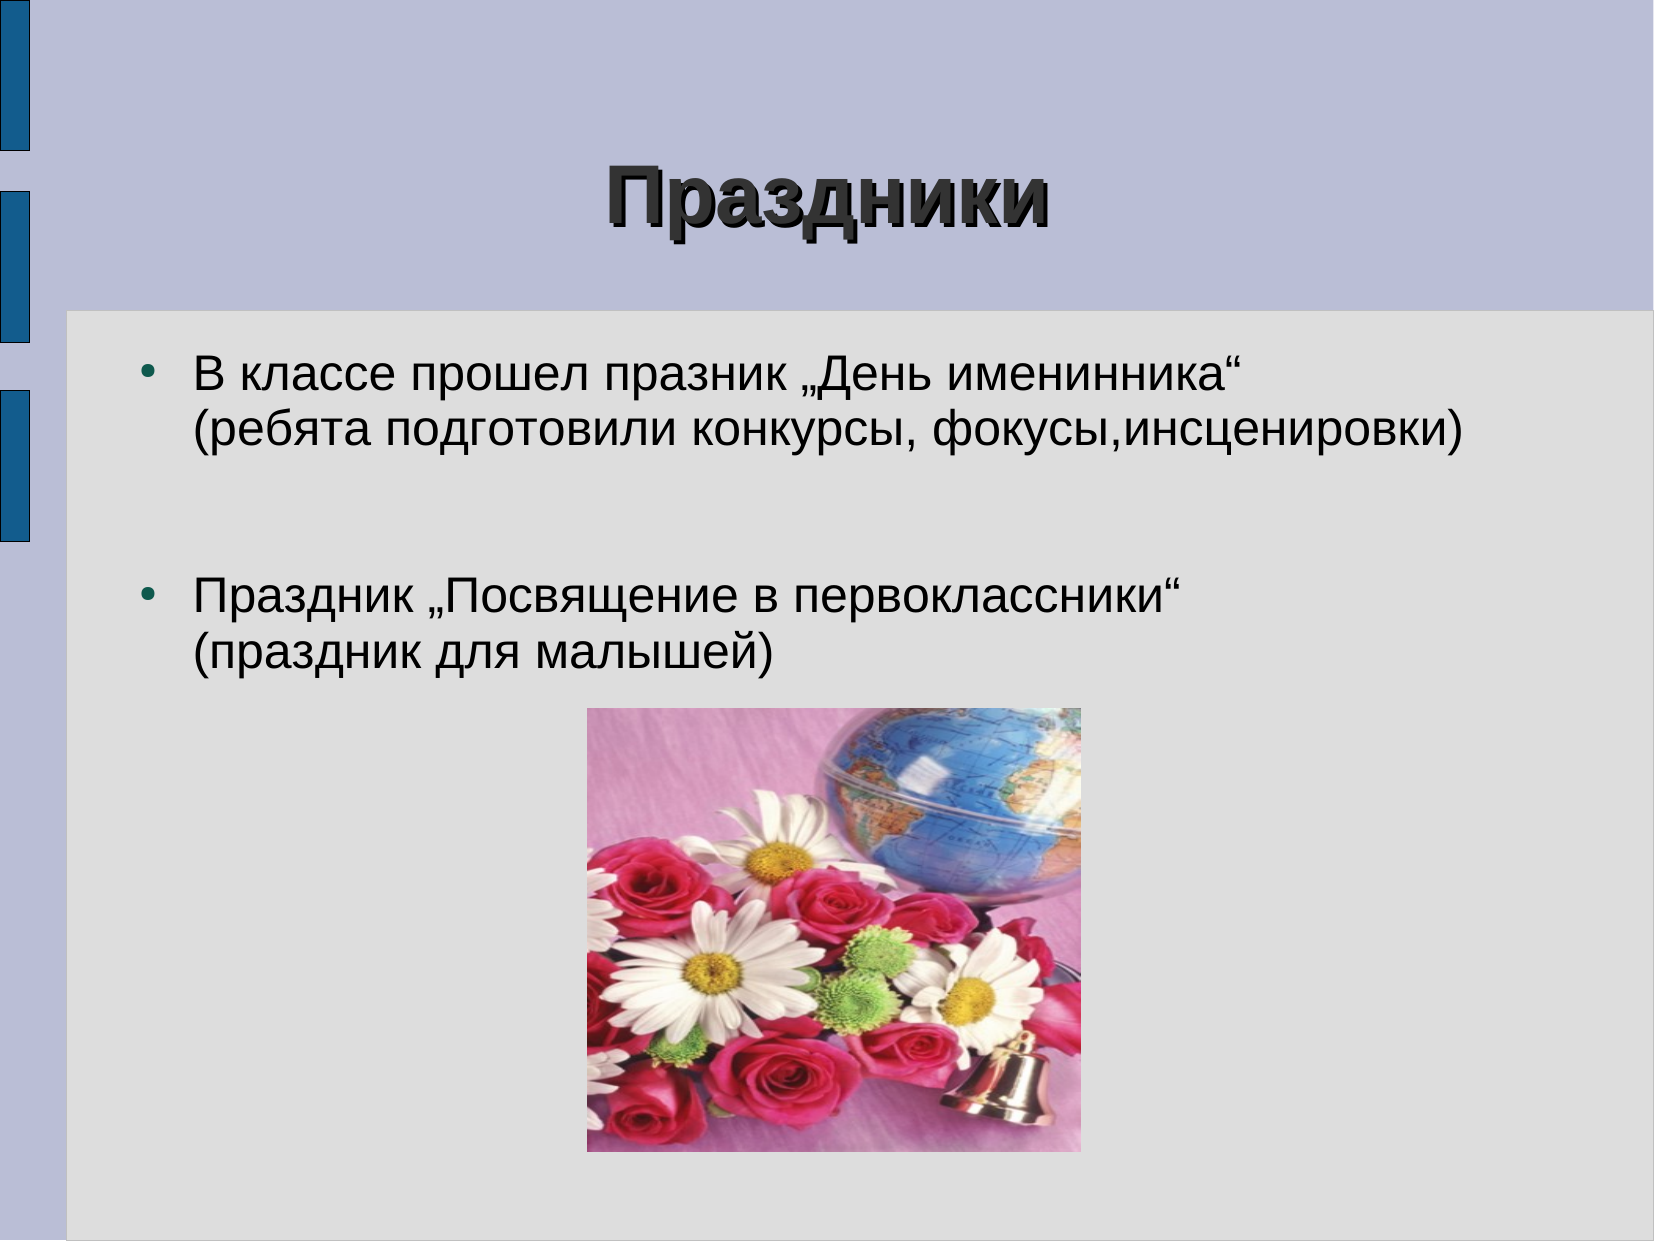

# Праздники
В классе прошел празник „День именинника“
(ребята подготовили конкурсы, фокусы,инсценировки)
Праздник „Посвящение в первоклассники“
(праздник для малышей)